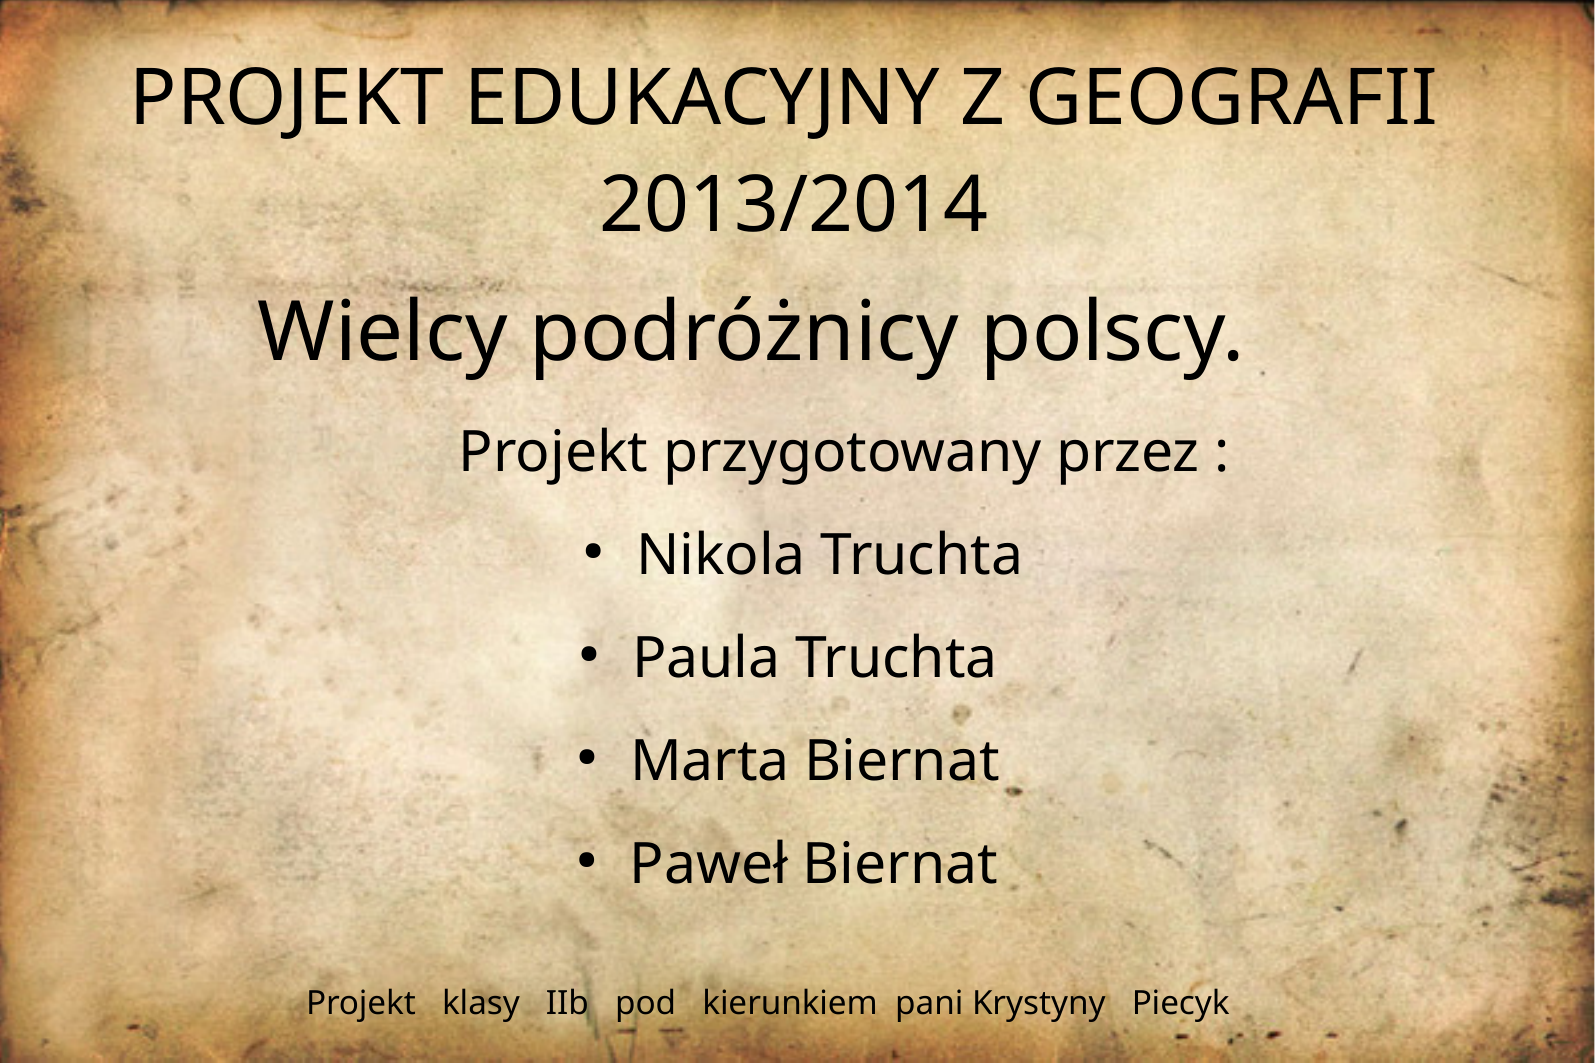

# PROJEKT EDUKACYJNY Z GEOGRAFII 2013/2014
 Wielcy podróżnicy polscy.
 Projekt przygotowany przez :
Nikola Truchta
Paula Truchta
Marta Biernat
Paweł Biernat
 Projekt klasy IIb pod kierunkiem pani Krystyny Piecyk